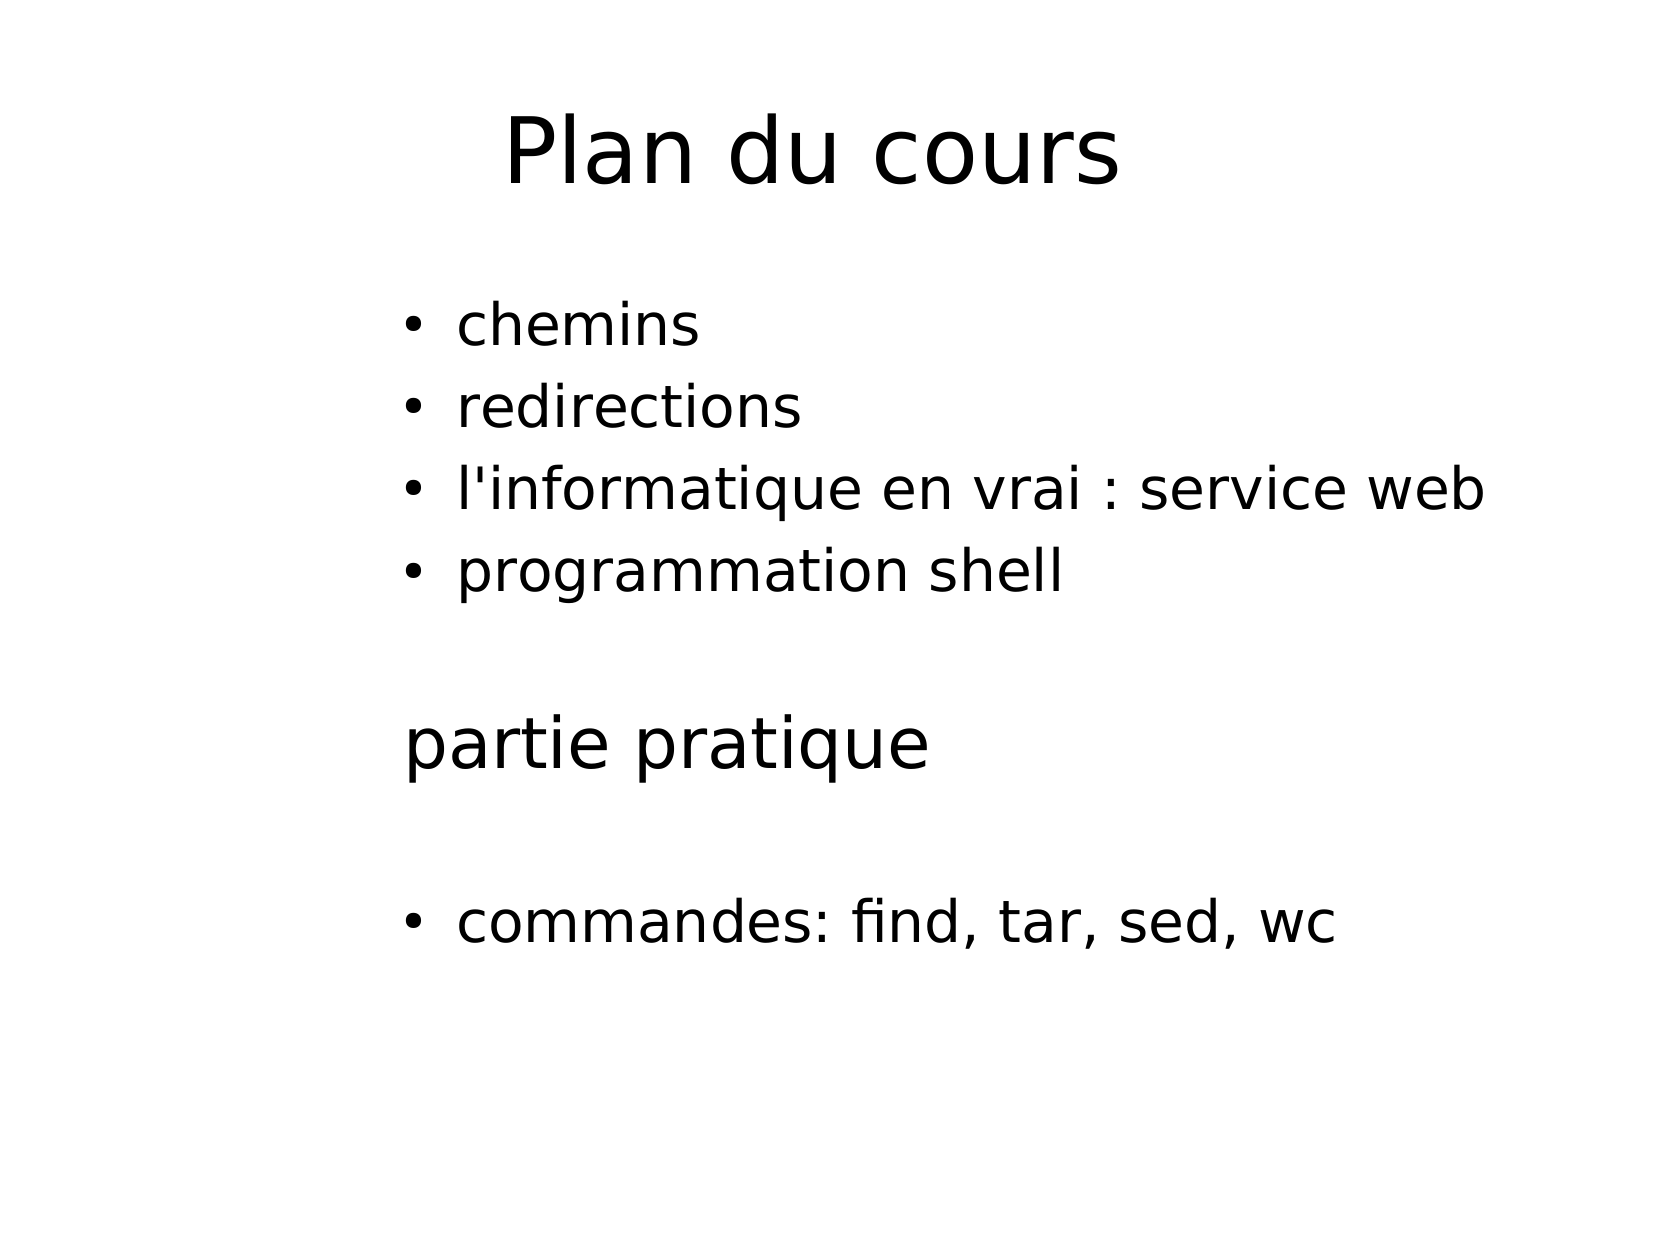

# Plan du cours
chemins
redirections
l'informatique en vrai : service web
programmation shell
partie pratique
commandes: find, tar, sed, wc